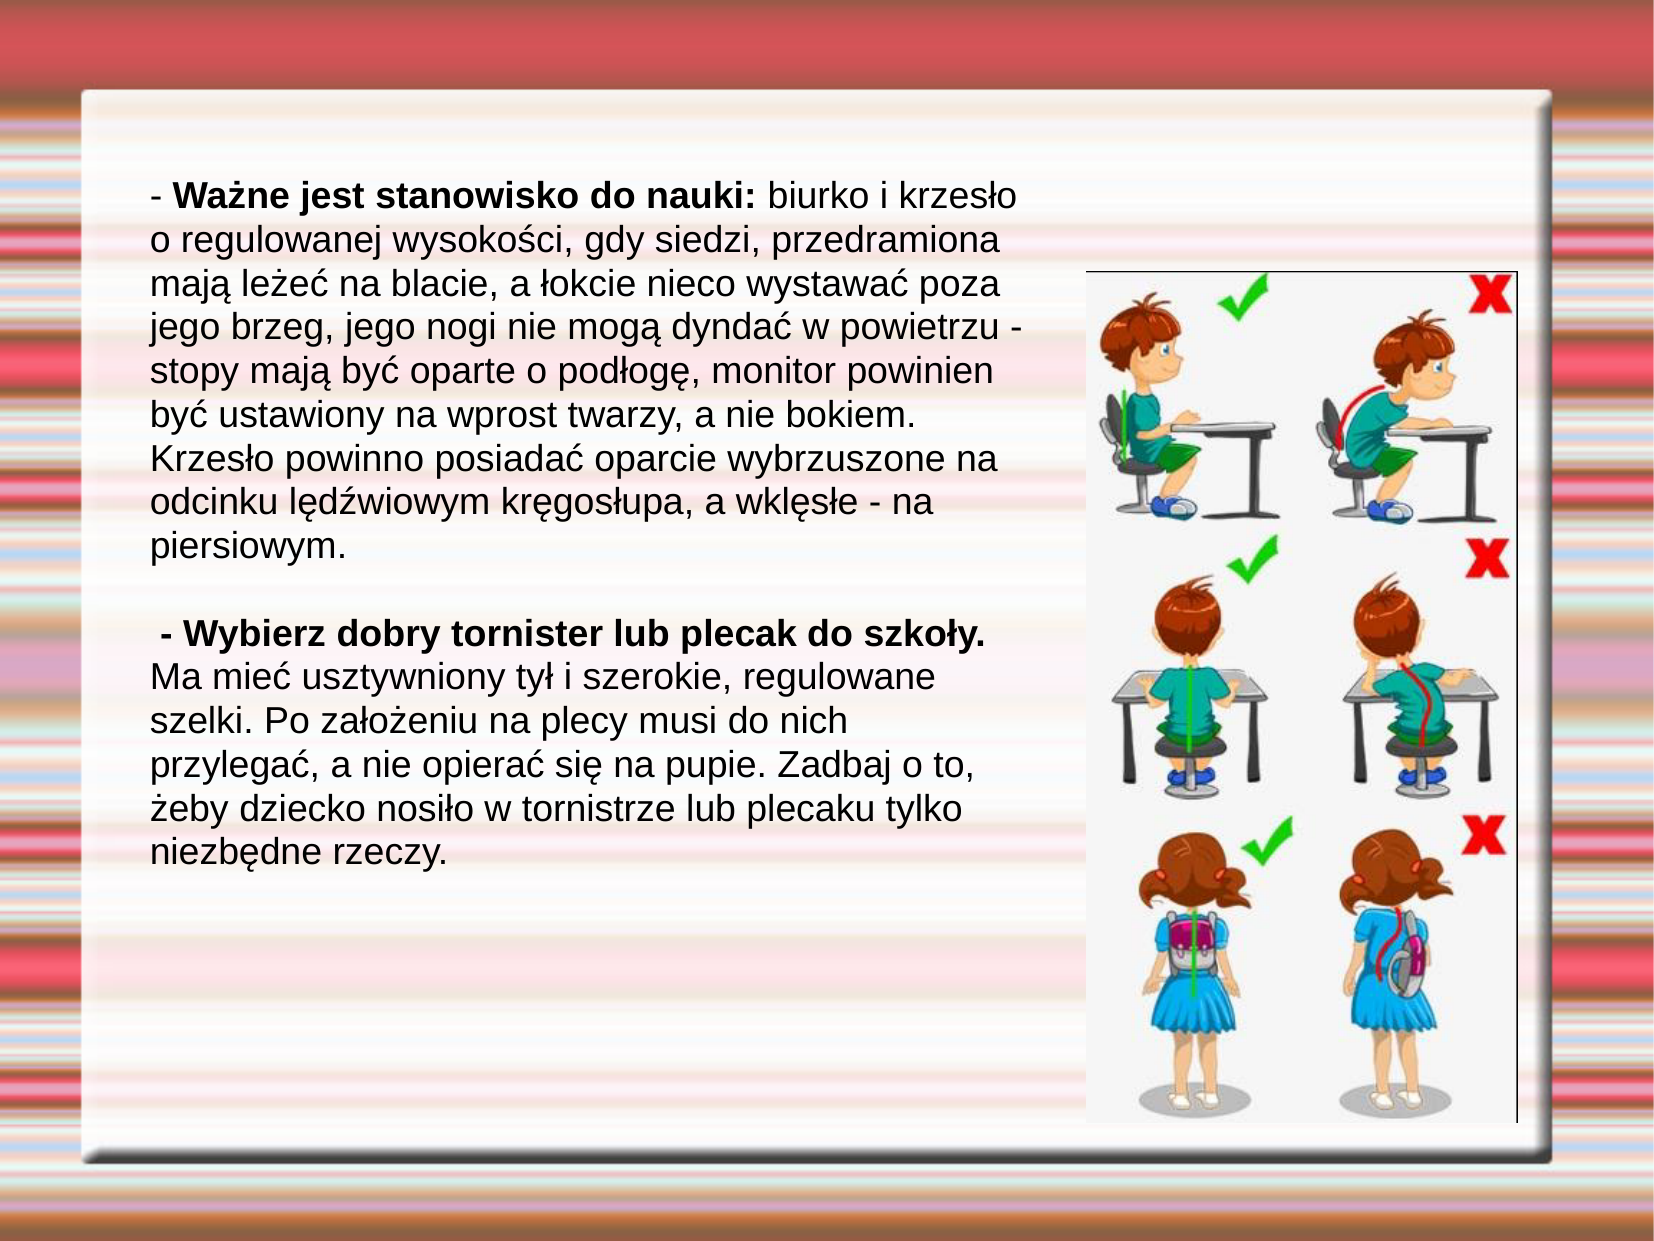

- Ważne jest stanowisko do nauki: biurko i krzesło o regulowanej wysokości, gdy siedzi, przedramiona mają leżeć na blacie, a łokcie nieco wystawać poza jego brzeg, jego nogi nie mogą dyndać w powietrzu - stopy mają być oparte o podłogę, monitor powinien być ustawiony na wprost twarzy, a nie bokiem. Krzesło powinno posiadać oparcie wybrzuszone na odcinku lędźwiowym kręgosłupa, a wklęsłe - na piersiowym.
 - Wybierz dobry tornister lub plecak do szkoły. Ma mieć usztywniony tył i szerokie, regulowane szelki. Po założeniu na plecy musi do nich przylegać, a nie opierać się na pupie. Zadbaj o to, żeby dziecko nosiło w tornistrze lub plecaku tylko niezbędne rzeczy.
#